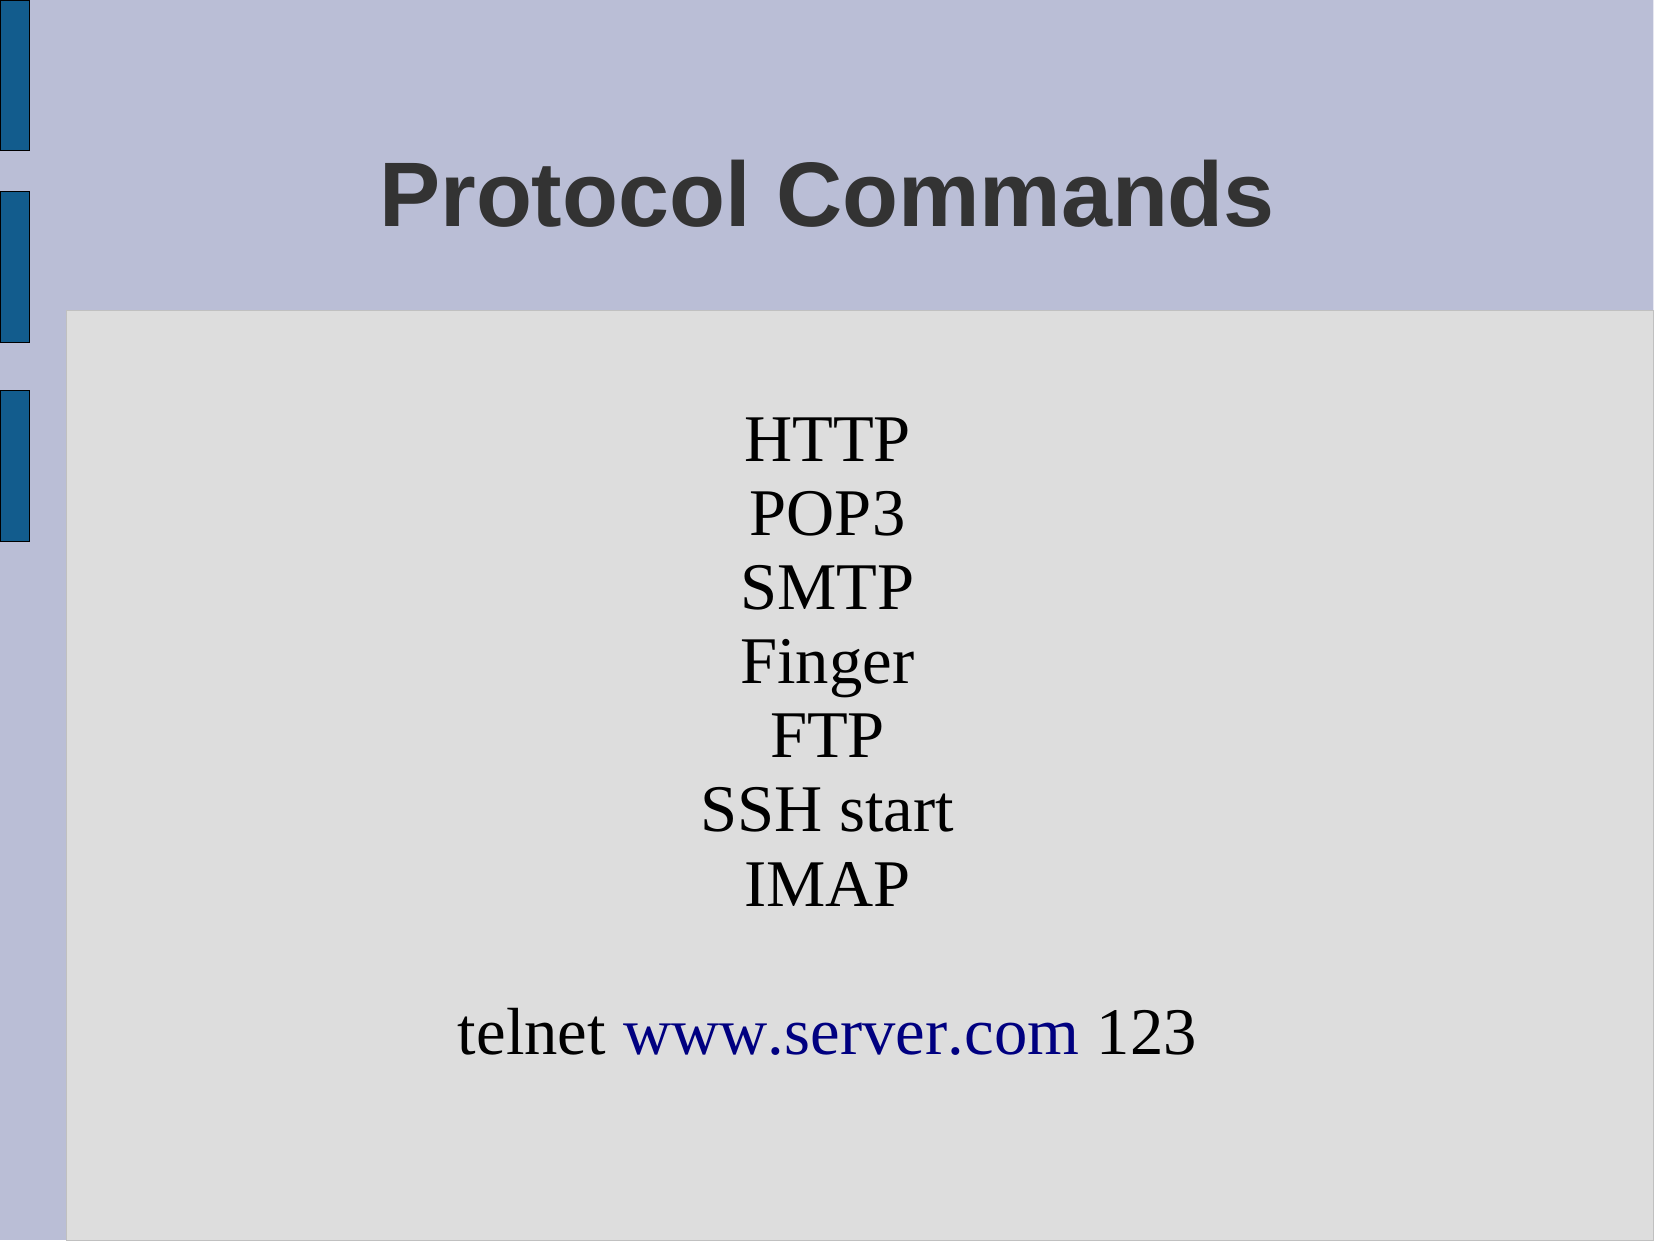

# Protocol Commands
HTTP
POP3
SMTP
Finger
FTP
SSH start
IMAP
telnet www.server.com 123